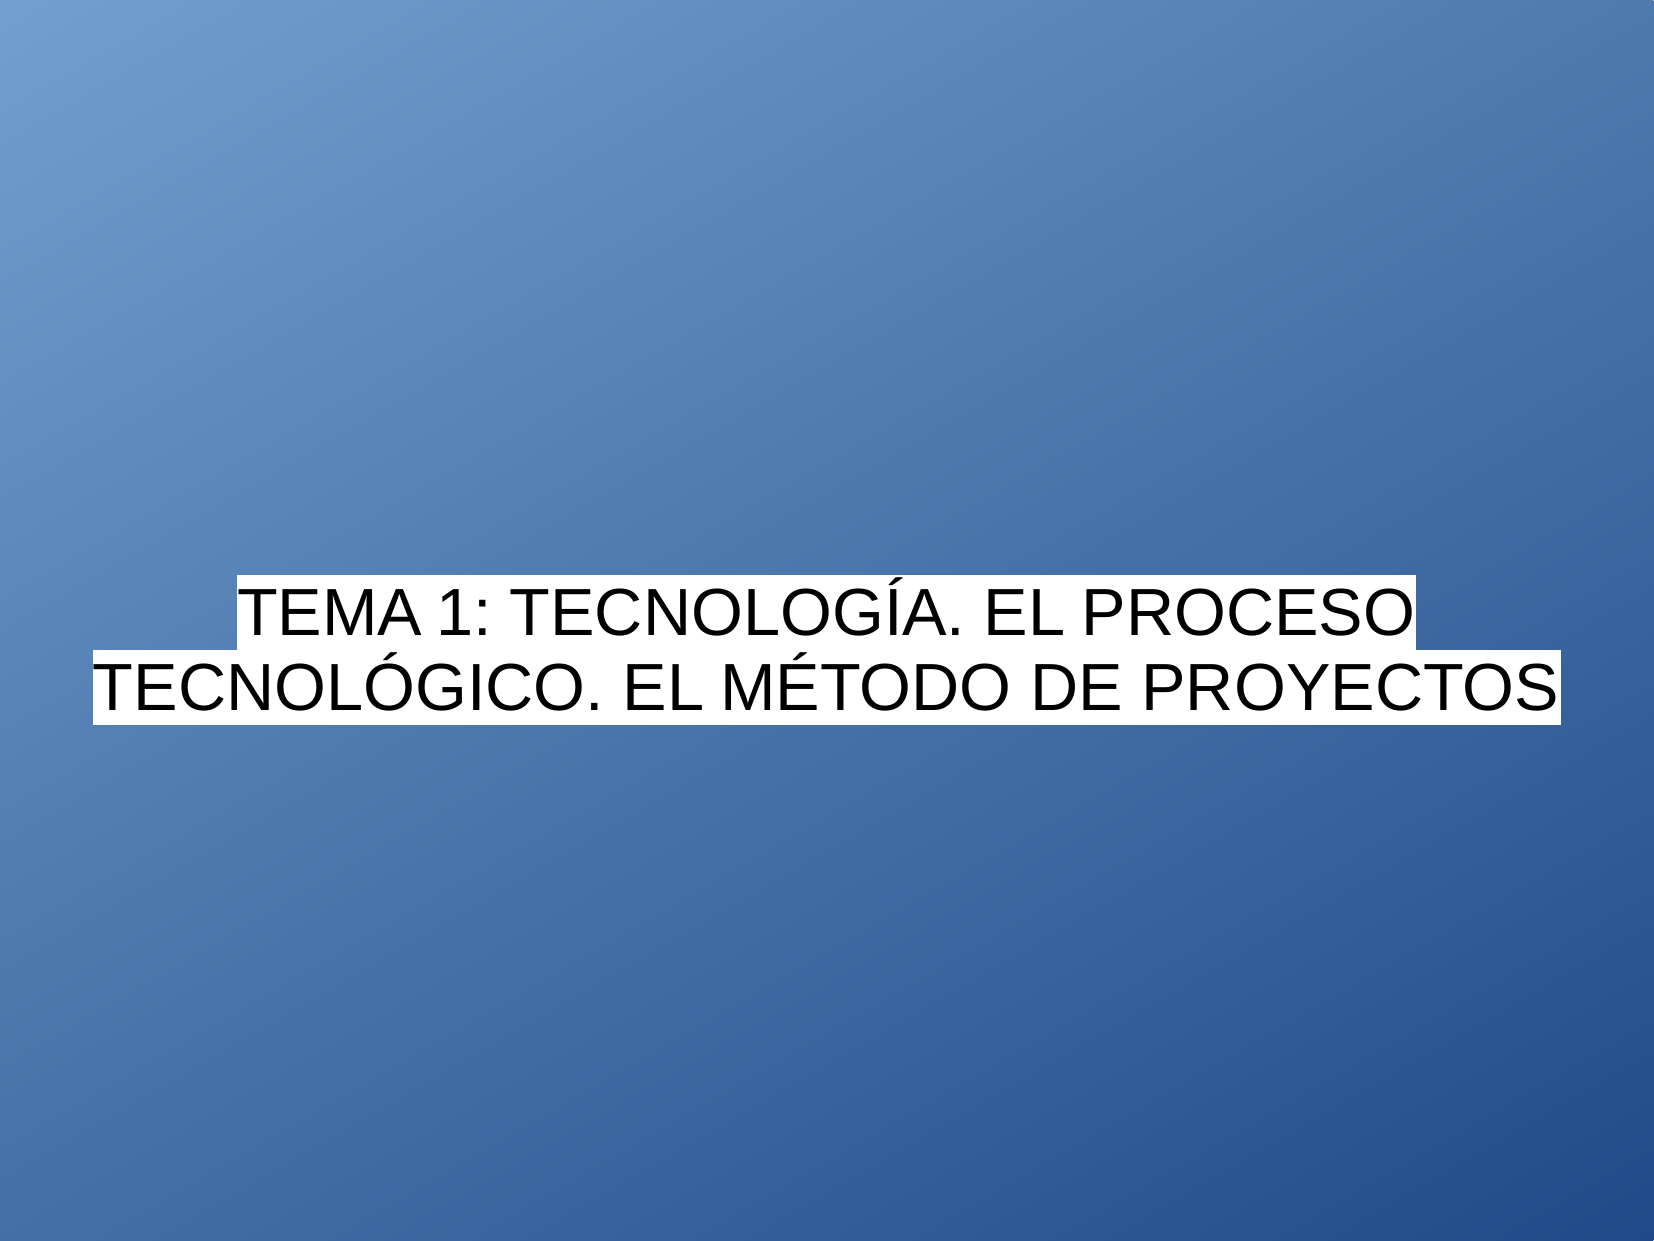

#
TEMA 1: TECNOLOGÍA. EL PROCESO TECNOLÓGICO. EL MÉTODO DE PROYECTOS